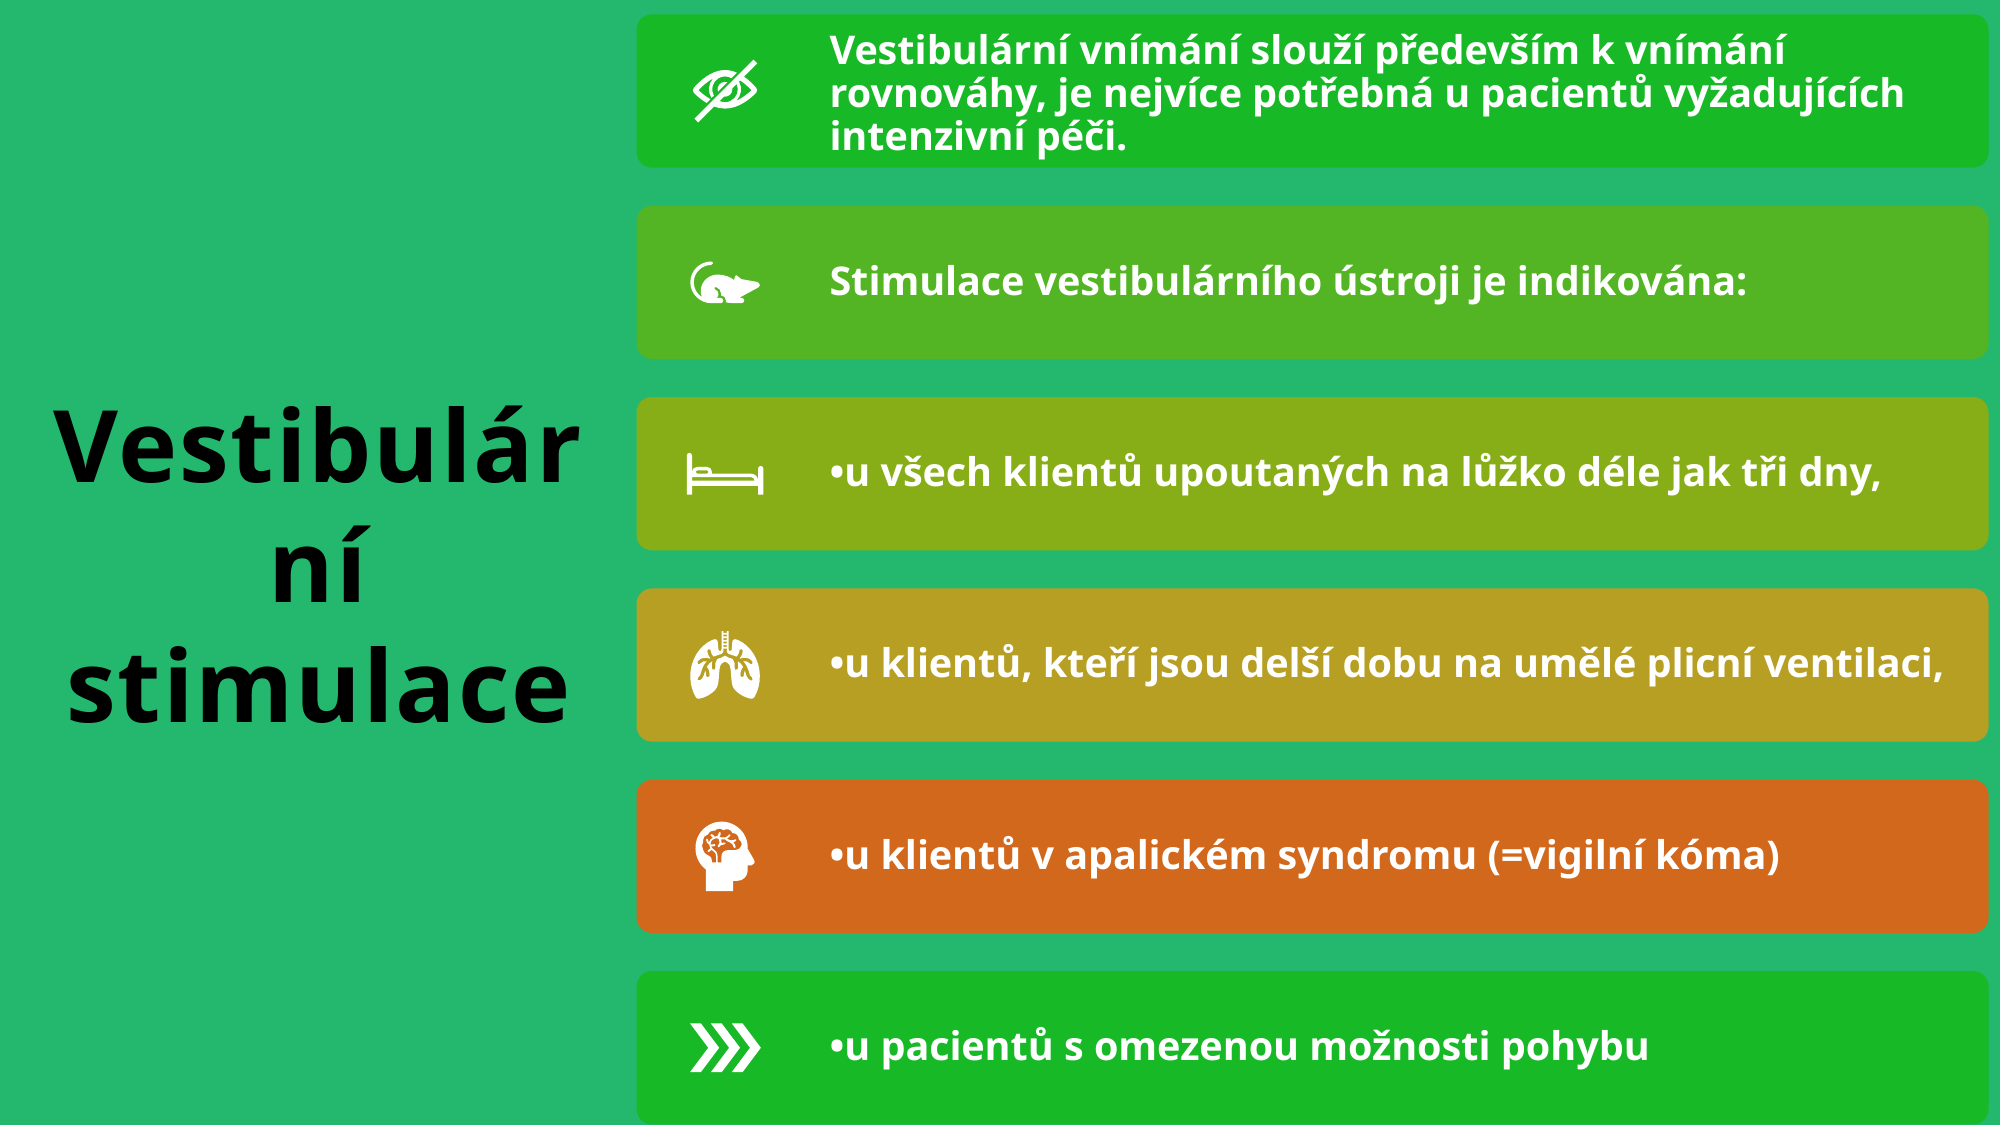

Vestibulární vnímání slouží především k vnímání rovnováhy, je nejvíce potřebná u pacientů vyžadujících intenzivní péči.
Stimulace vestibulárního ústroji je indikována:
•u všech klientů upoutaných na lůžko déle jak tři dny,
•u klientů, kteří jsou delší dobu na umělé plicní ventilaci,
•u klientů v apalickém syndromu (=vigilní kóma)
•u pacientů s omezenou možnosti pohybu
# Vestibulární stimulace